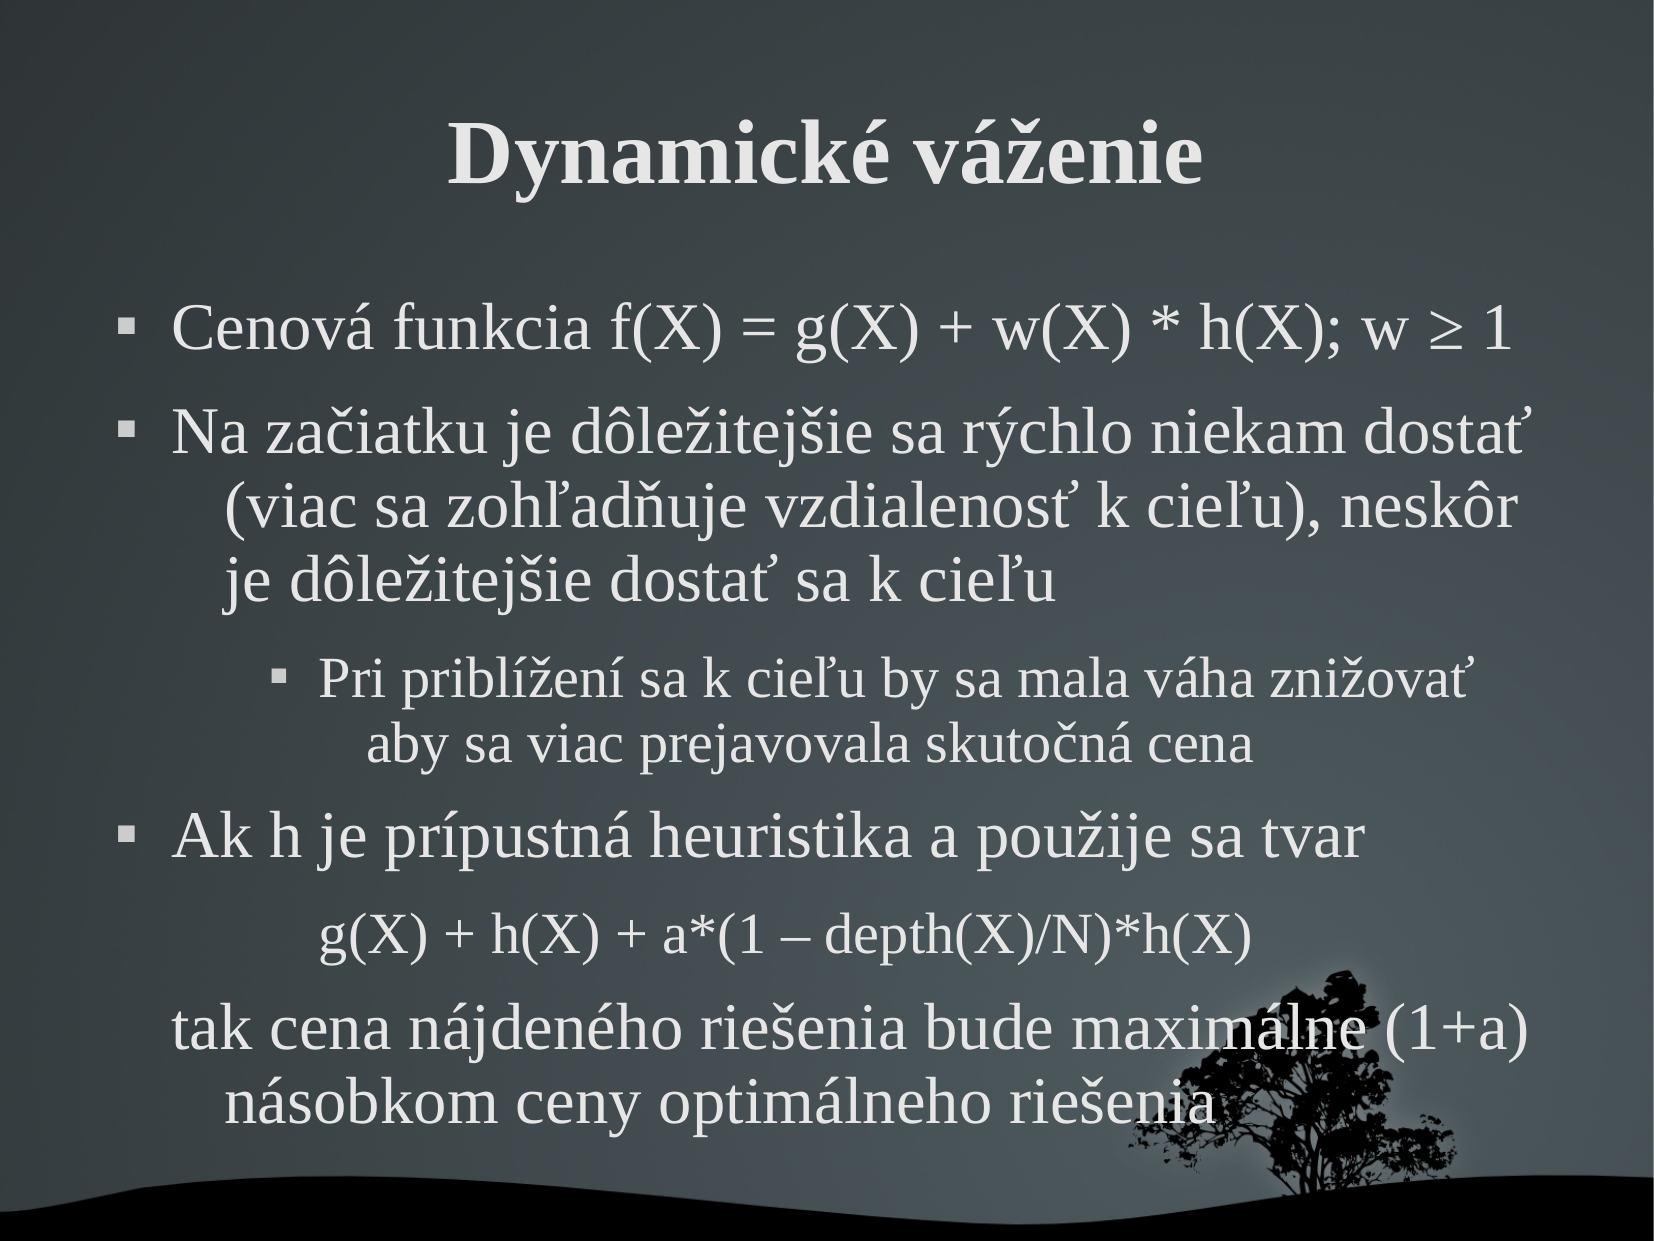

# Dynamické váženie
Cenová funkcia f(X) = g(X) + w(X) * h(X); w ≥ 1
Na začiatku je dôležitejšie sa rýchlo niekam dostať (viac sa zohľadňuje vzdialenosť k cieľu), neskôr je dôležitejšie dostať sa k cieľu
Pri priblížení sa k cieľu by sa mala váha znižovať aby sa viac prejavovala skutočná cena
Ak h je prípustná heuristika a použije sa tvar
g(X) + h(X) + a*(1 – depth(X)/N)*h(X)
tak cena nájdeného riešenia bude maximálne (1+a) násobkom ceny optimálneho riešenia